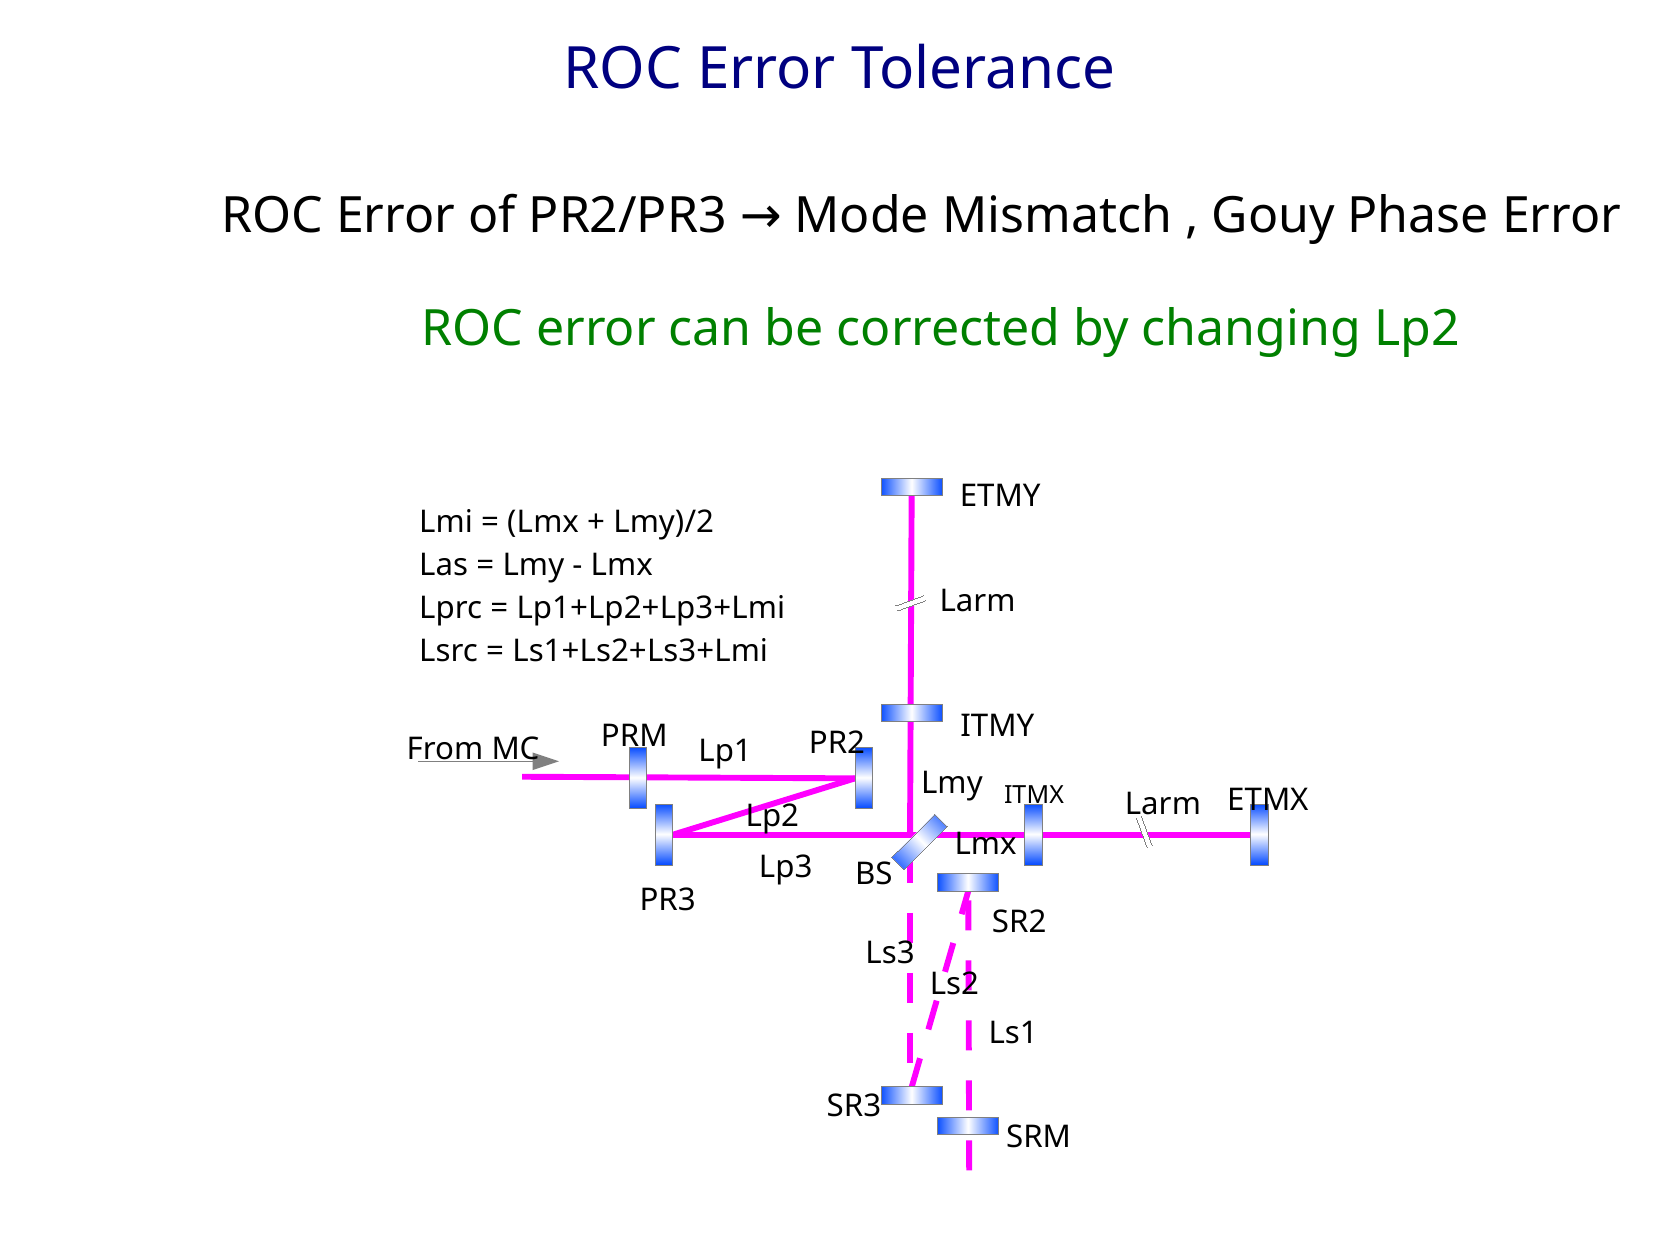

ROC Error Tolerance
ROC Error of PR2/PR3 → Mode Mismatch , Gouy Phase Error
ROC error can be corrected by changing Lp2
ETMY
Lmi = (Lmx + Lmy)/2
Las = Lmy - Lmx
Lprc = Lp1+Lp2+Lp3+Lmi
Lsrc = Ls1+Ls2+Ls3+Lmi
Larm
ITMY
PRM
PR2
From MC
Lp1
Lmy
ITMX
ETMX
Larm
Lp2
Lmx
Lp3
BS
PR3
SR2
Ls3
Ls2
Ls1
SR3
SRM